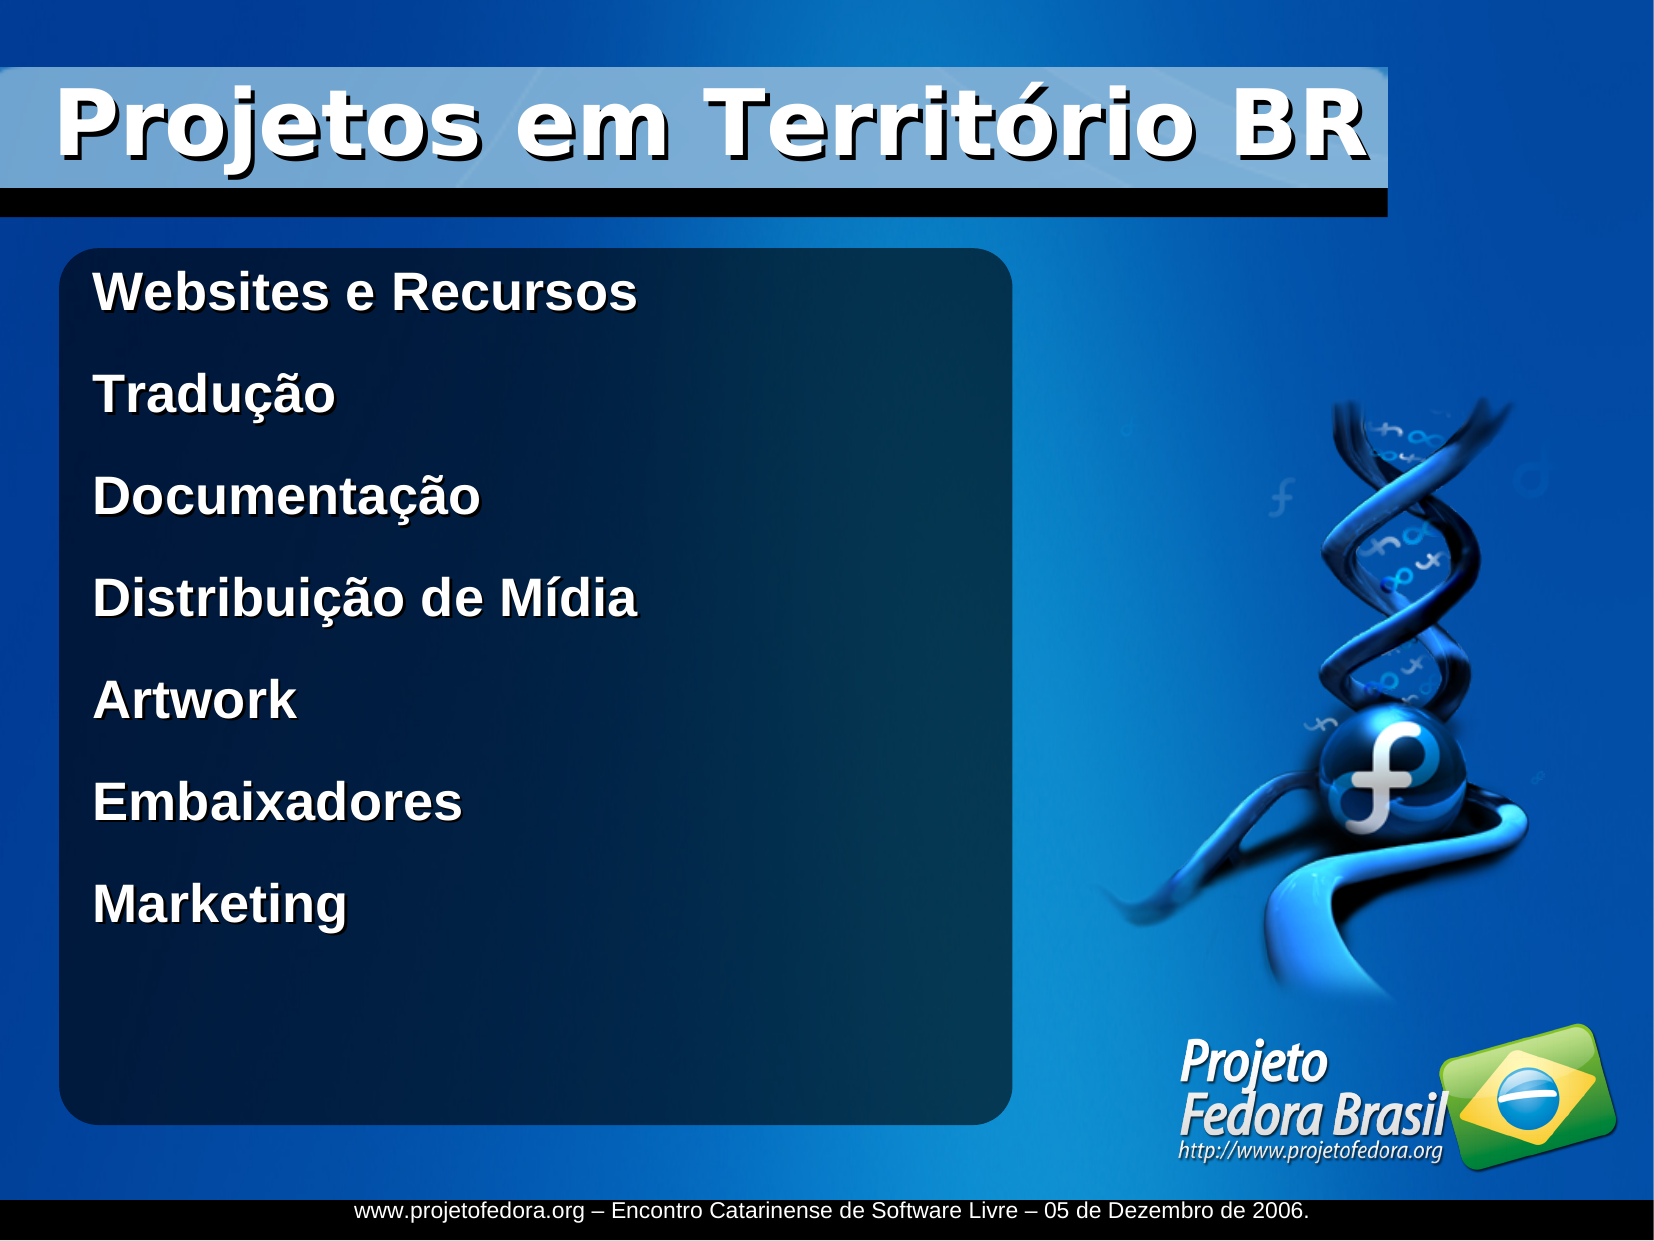

Projetos em Território BR
# Websites e Recursos
Tradução
Documentação
Distribuição de Mídia
Artwork
Embaixadores
Marketing
www.projetofedora.org – Encontro Catarinense de Software Livre – 05 de Dezembro de 2006.